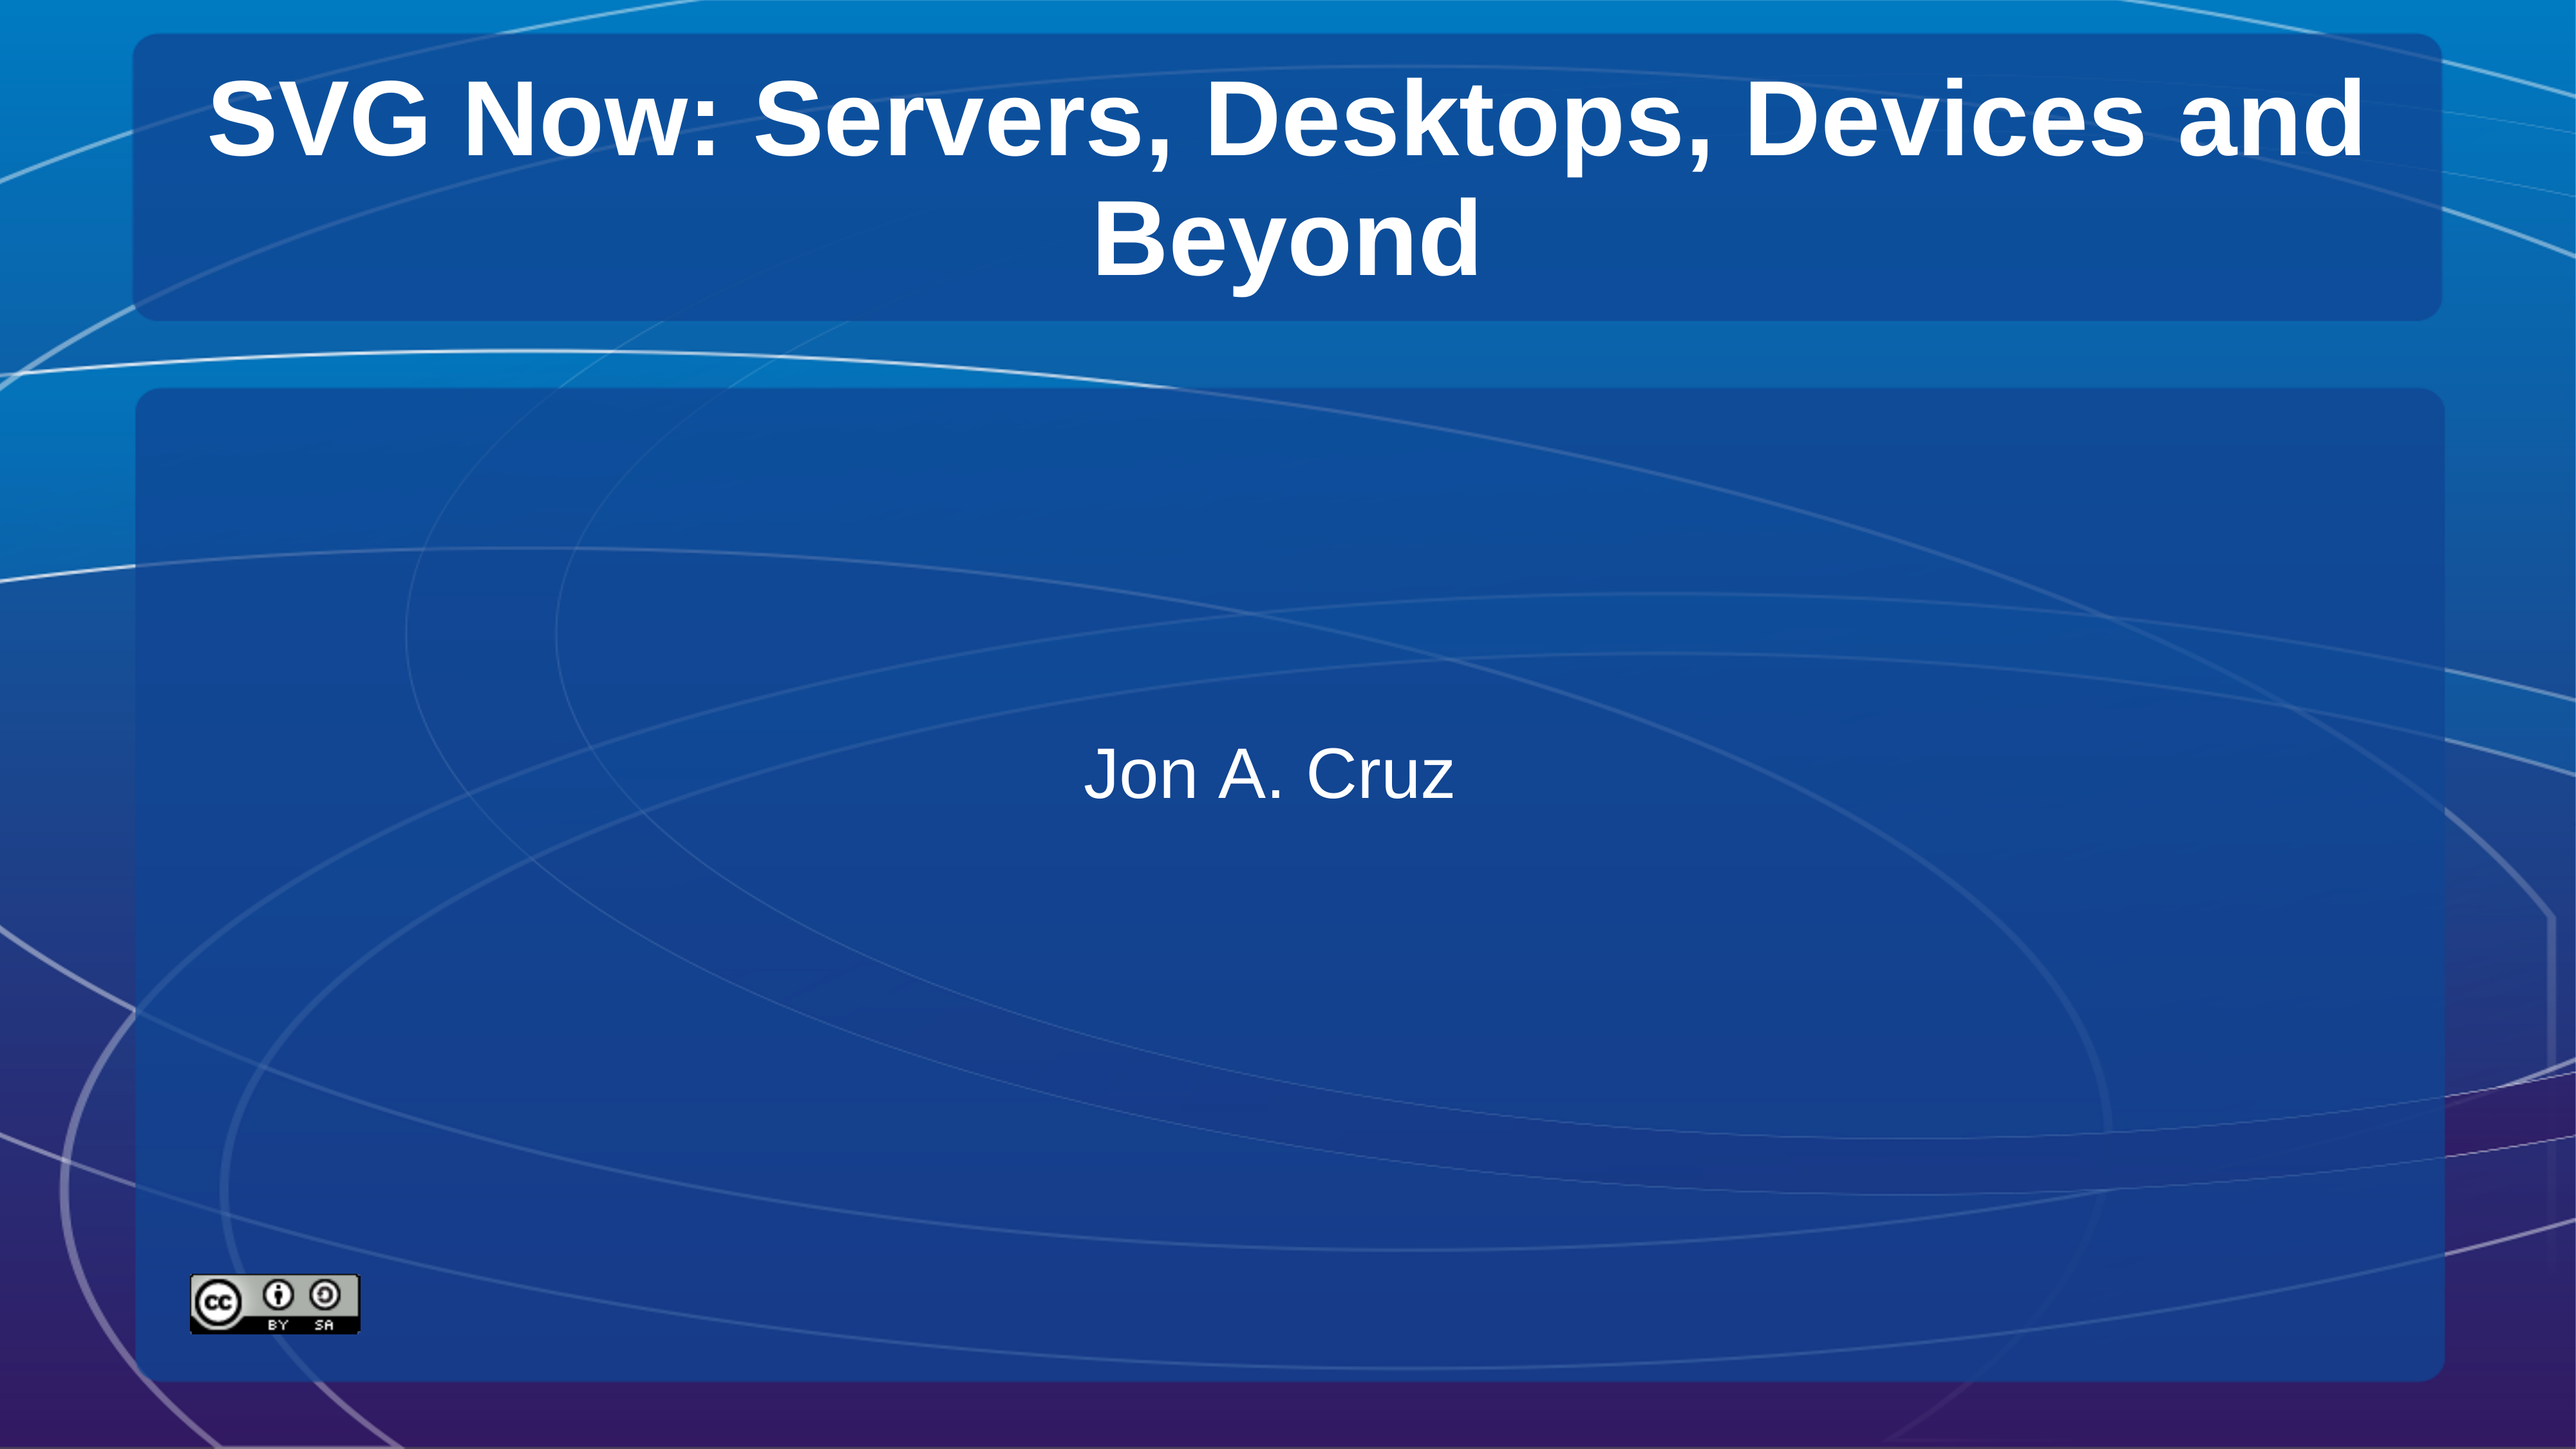

# SVG Now: Servers, Desktops, Devices and Beyond
Jon A. Cruz